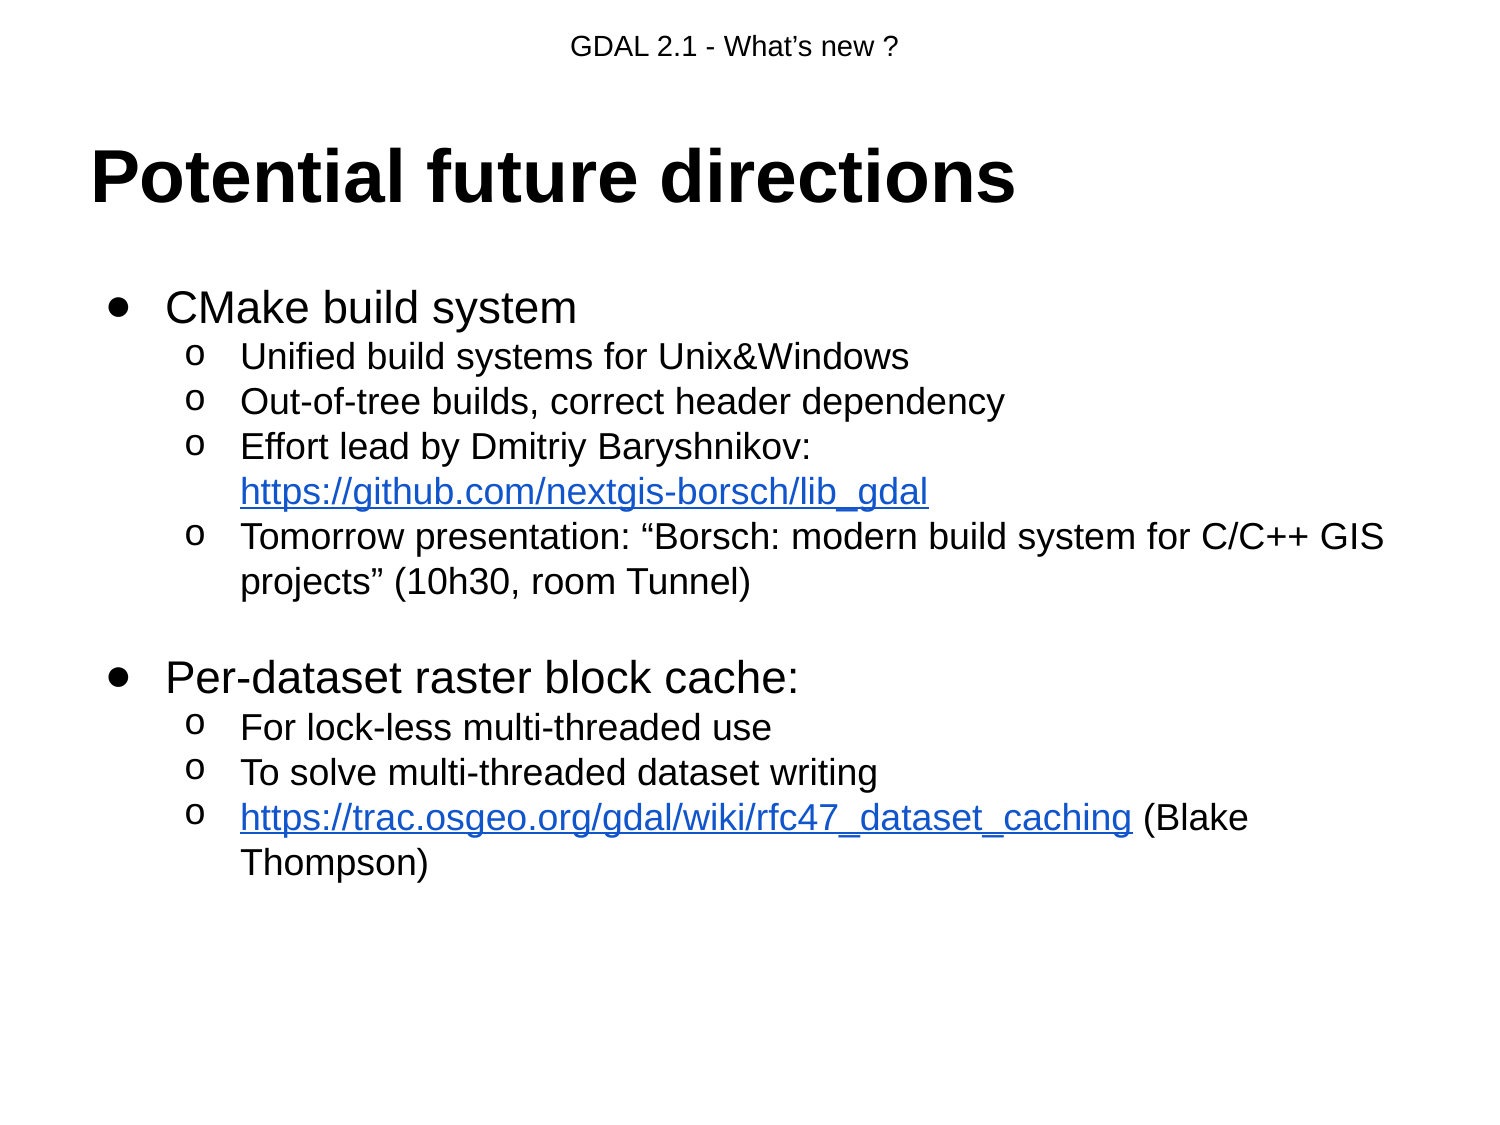

# Potential future directions
CMake build system
Unified build systems for Unix&Windows
Out-of-tree builds, correct header dependency
Effort lead by Dmitriy Baryshnikov:
https://github.com/nextgis-borsch/lib_gdal
Tomorrow presentation: “Borsch: modern build system for C/C++ GIS projects” (10h30, room Tunnel)
Per-dataset raster block cache:
For lock-less multi-threaded use
To solve multi-threaded dataset writing
https://trac.osgeo.org/gdal/wiki/rfc47_dataset_caching (Blake Thompson)